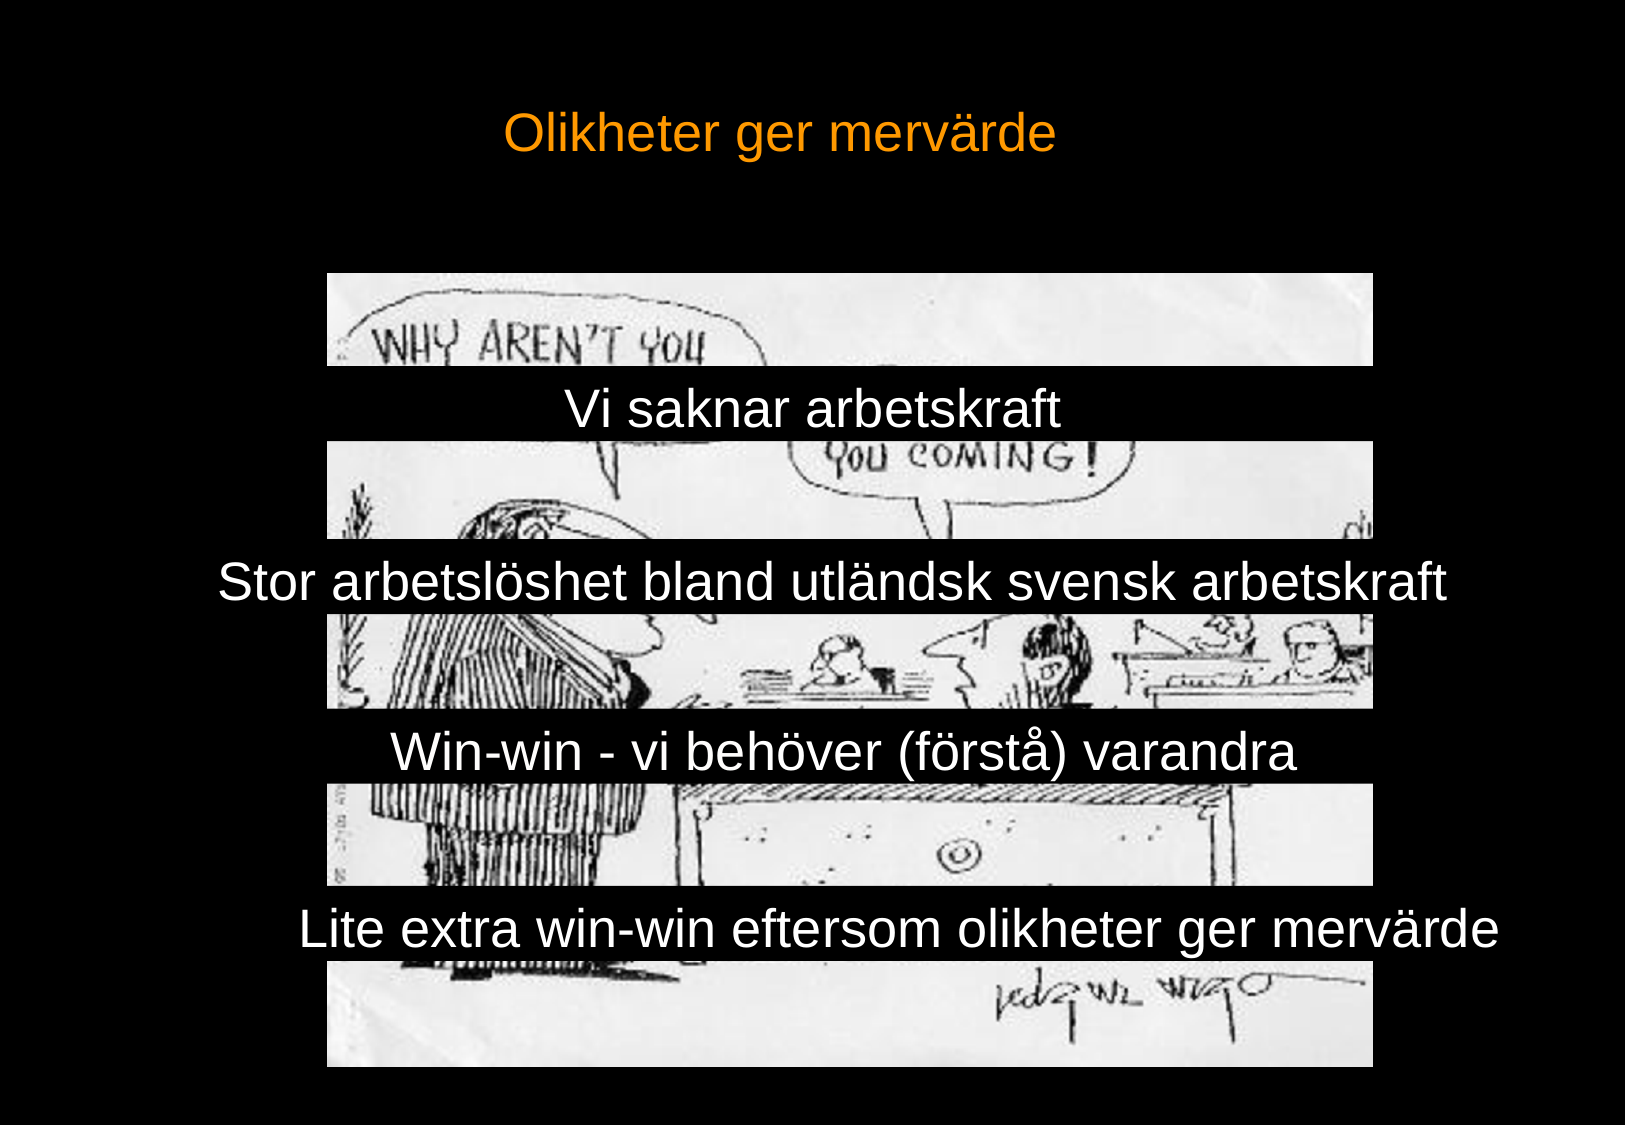

Olikheter ger mervärde
Vi saknar arbetskraft
 Stor arbetslöshet bland utländsk svensk arbetskraft
 Win-win - vi behöver (förstå) varandra
Lite extra win-win eftersom olikheter ger mervärde